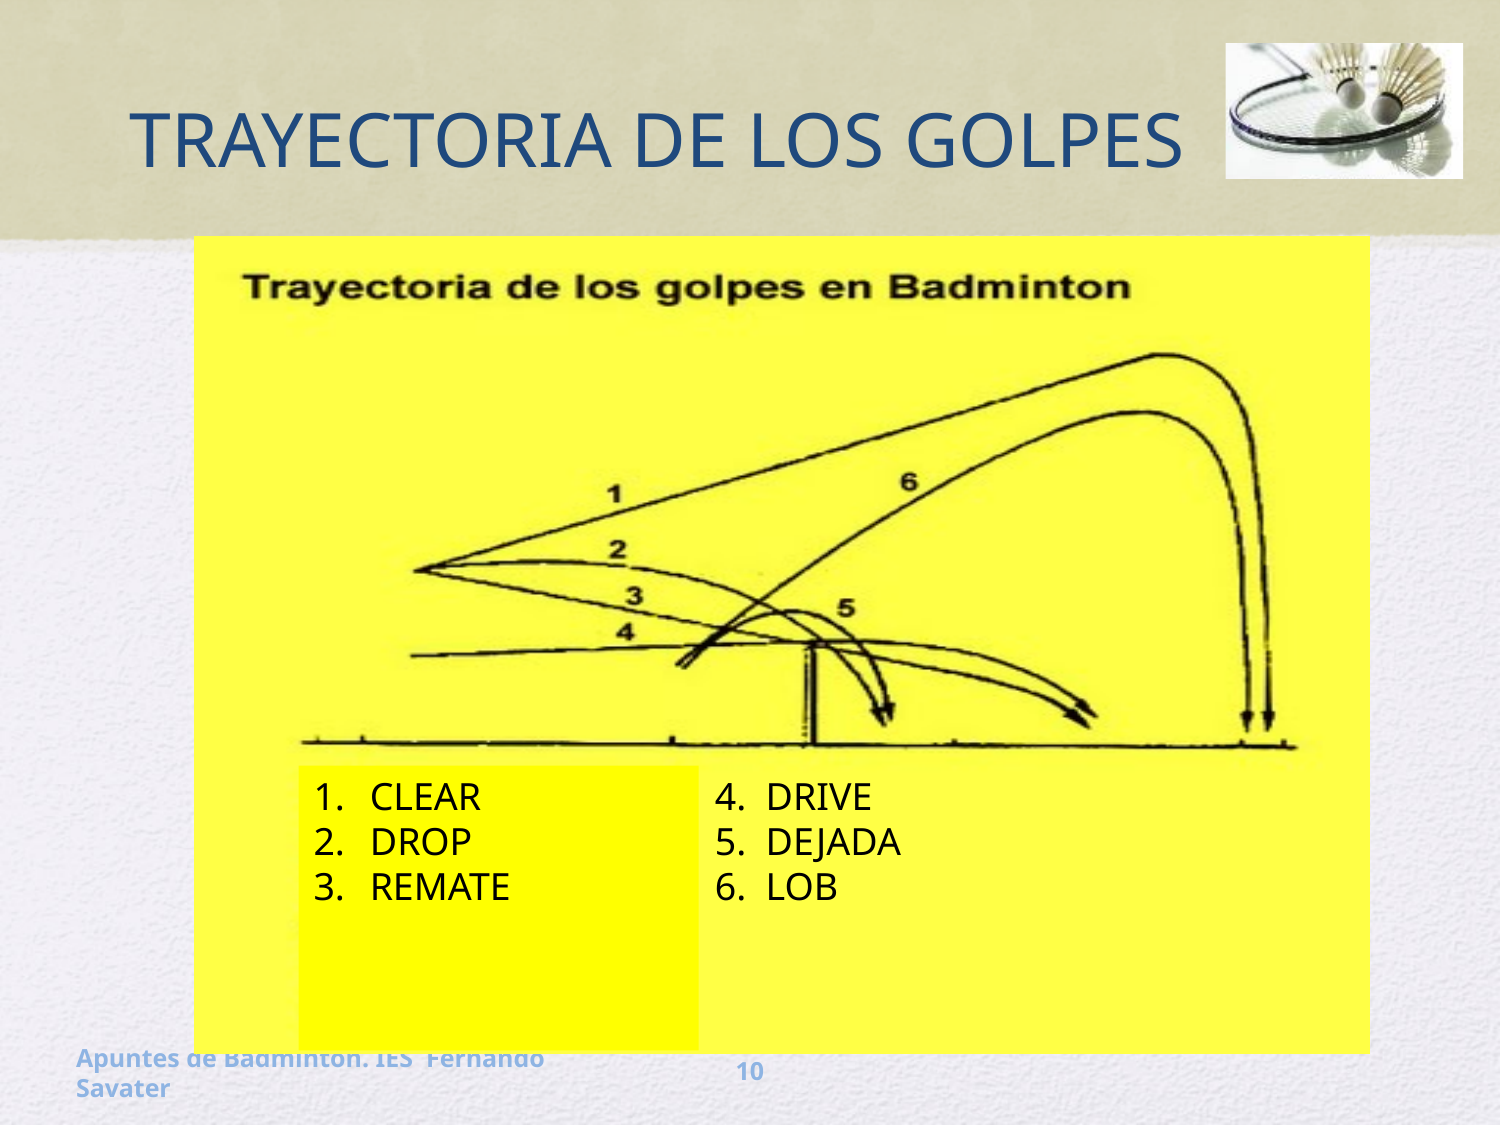

# TRAYECTORIA DE LOS GOLPES
CLEAR
DROP
REMATE
4. DRIVE
5. DEJADA
6. LOB
Apuntes de Bádminton. IES Fernando Savater